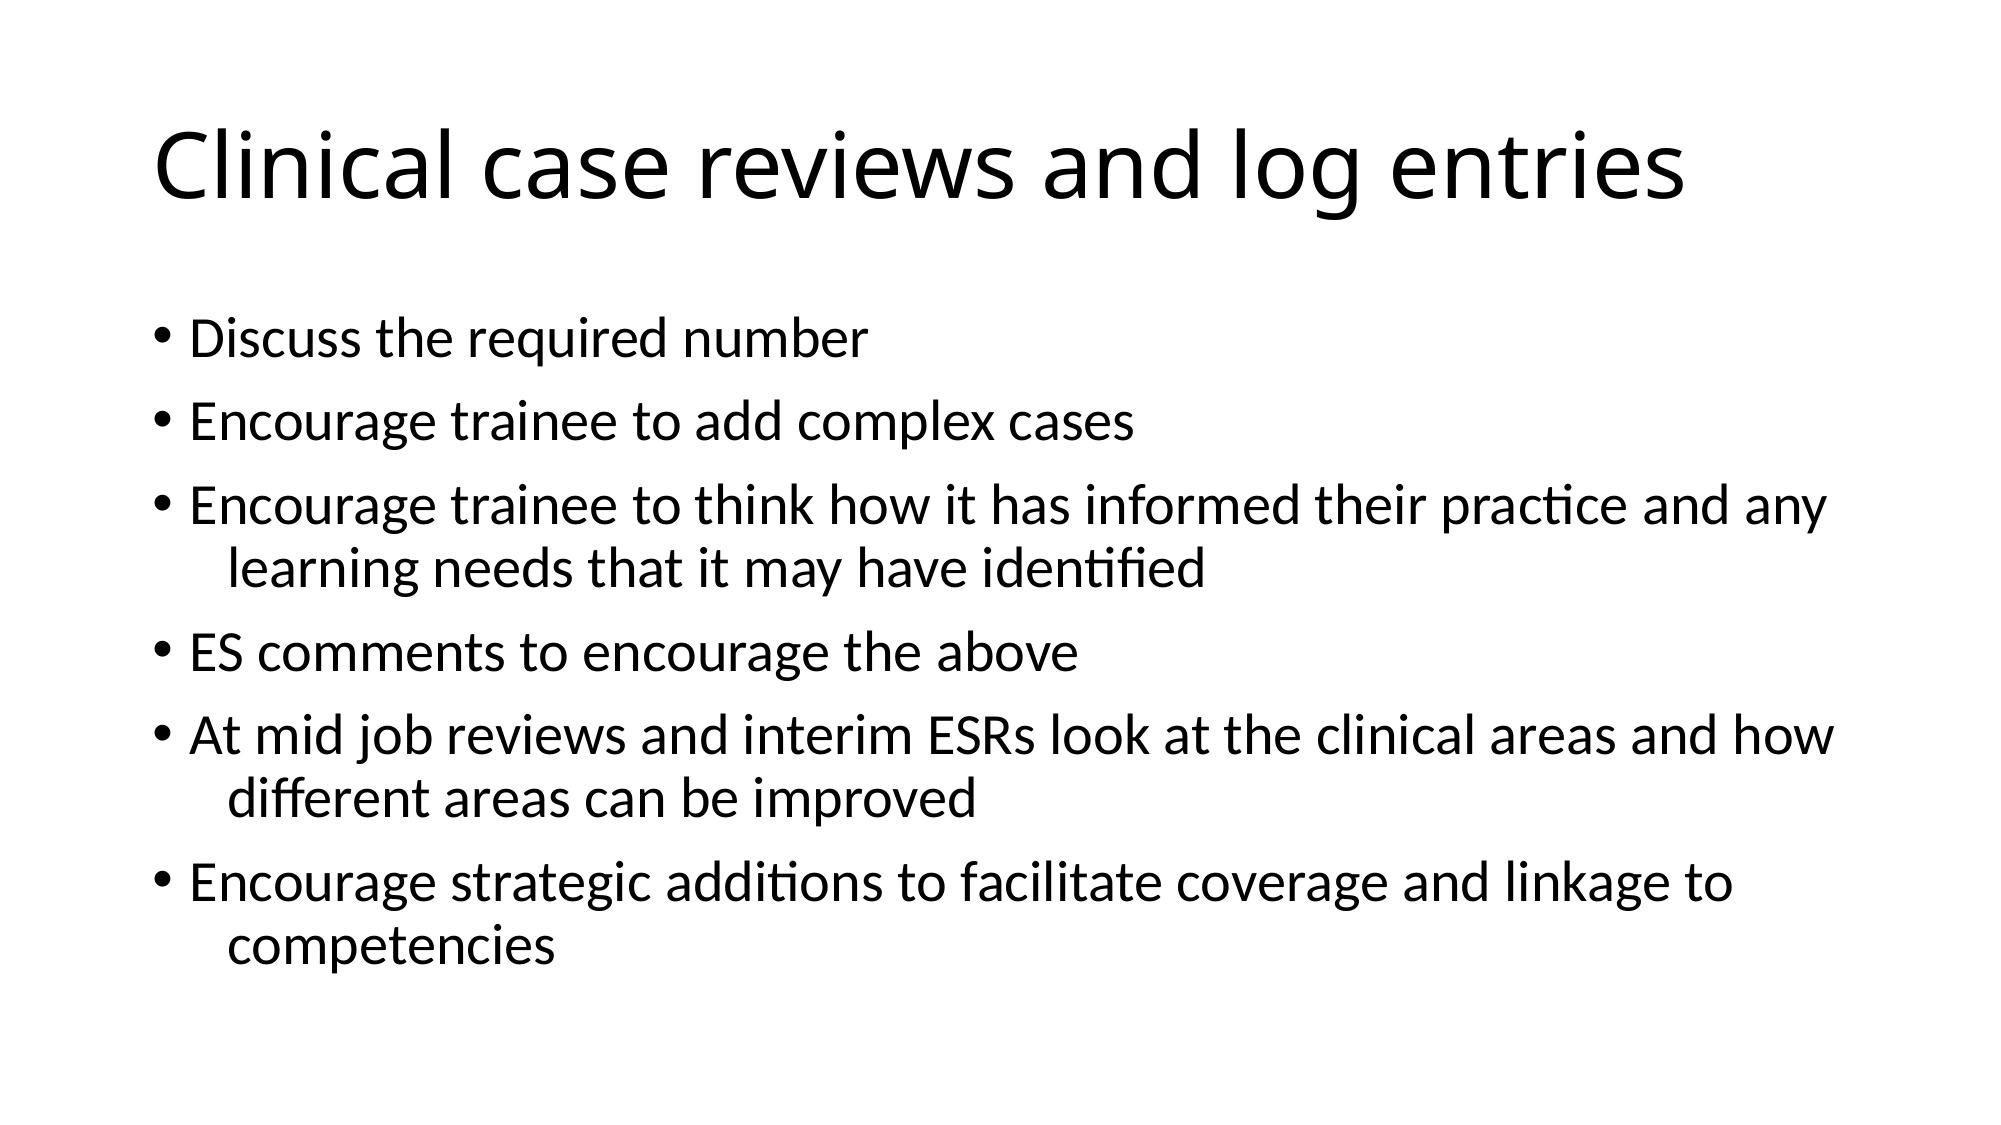

# Clinical case reviews and log entries
Discuss the required number
Encourage trainee to add complex cases
Encourage trainee to think how it has informed their practice and any learning needs that it may have identified
ES comments to encourage the above
At mid job reviews and interim ESRs look at the clinical areas and how different areas can be improved
Encourage strategic additions to facilitate coverage and linkage to competencies